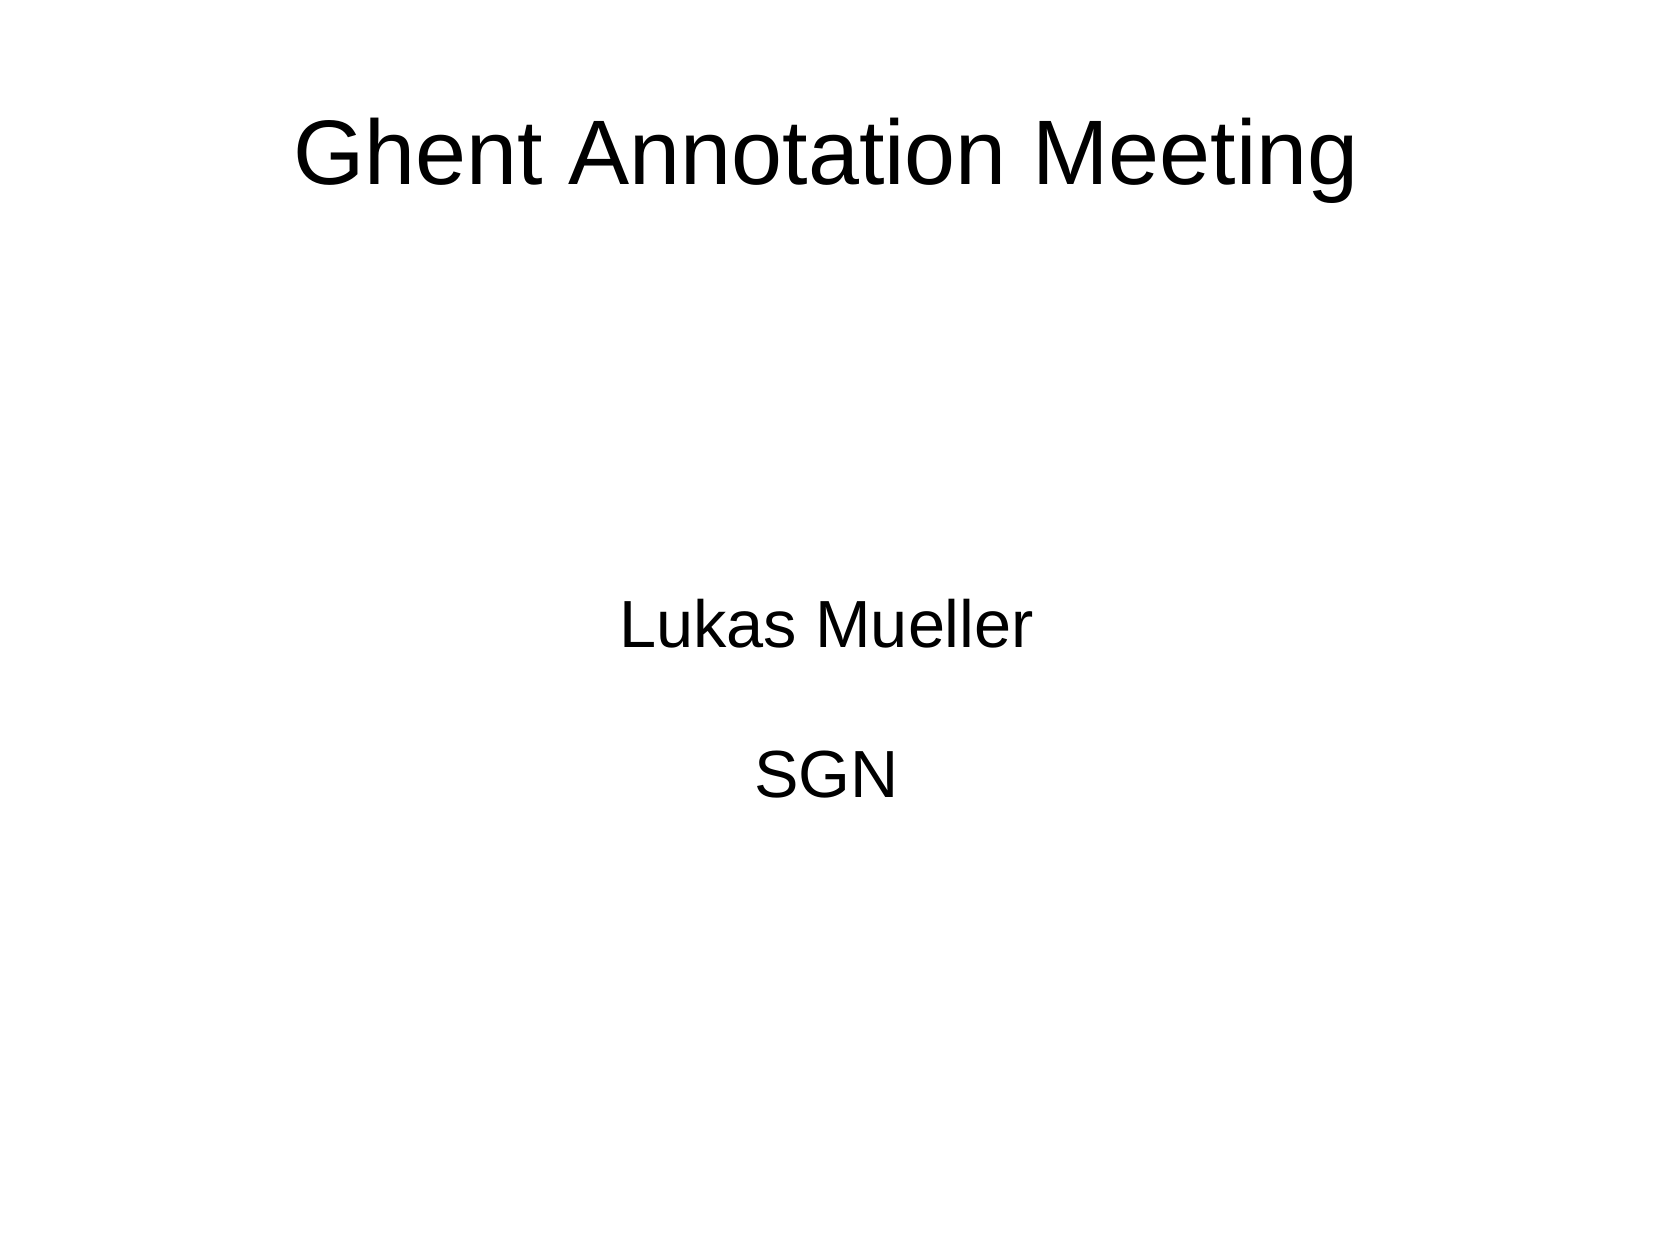

# Ghent Annotation Meeting
Lukas Mueller
SGN